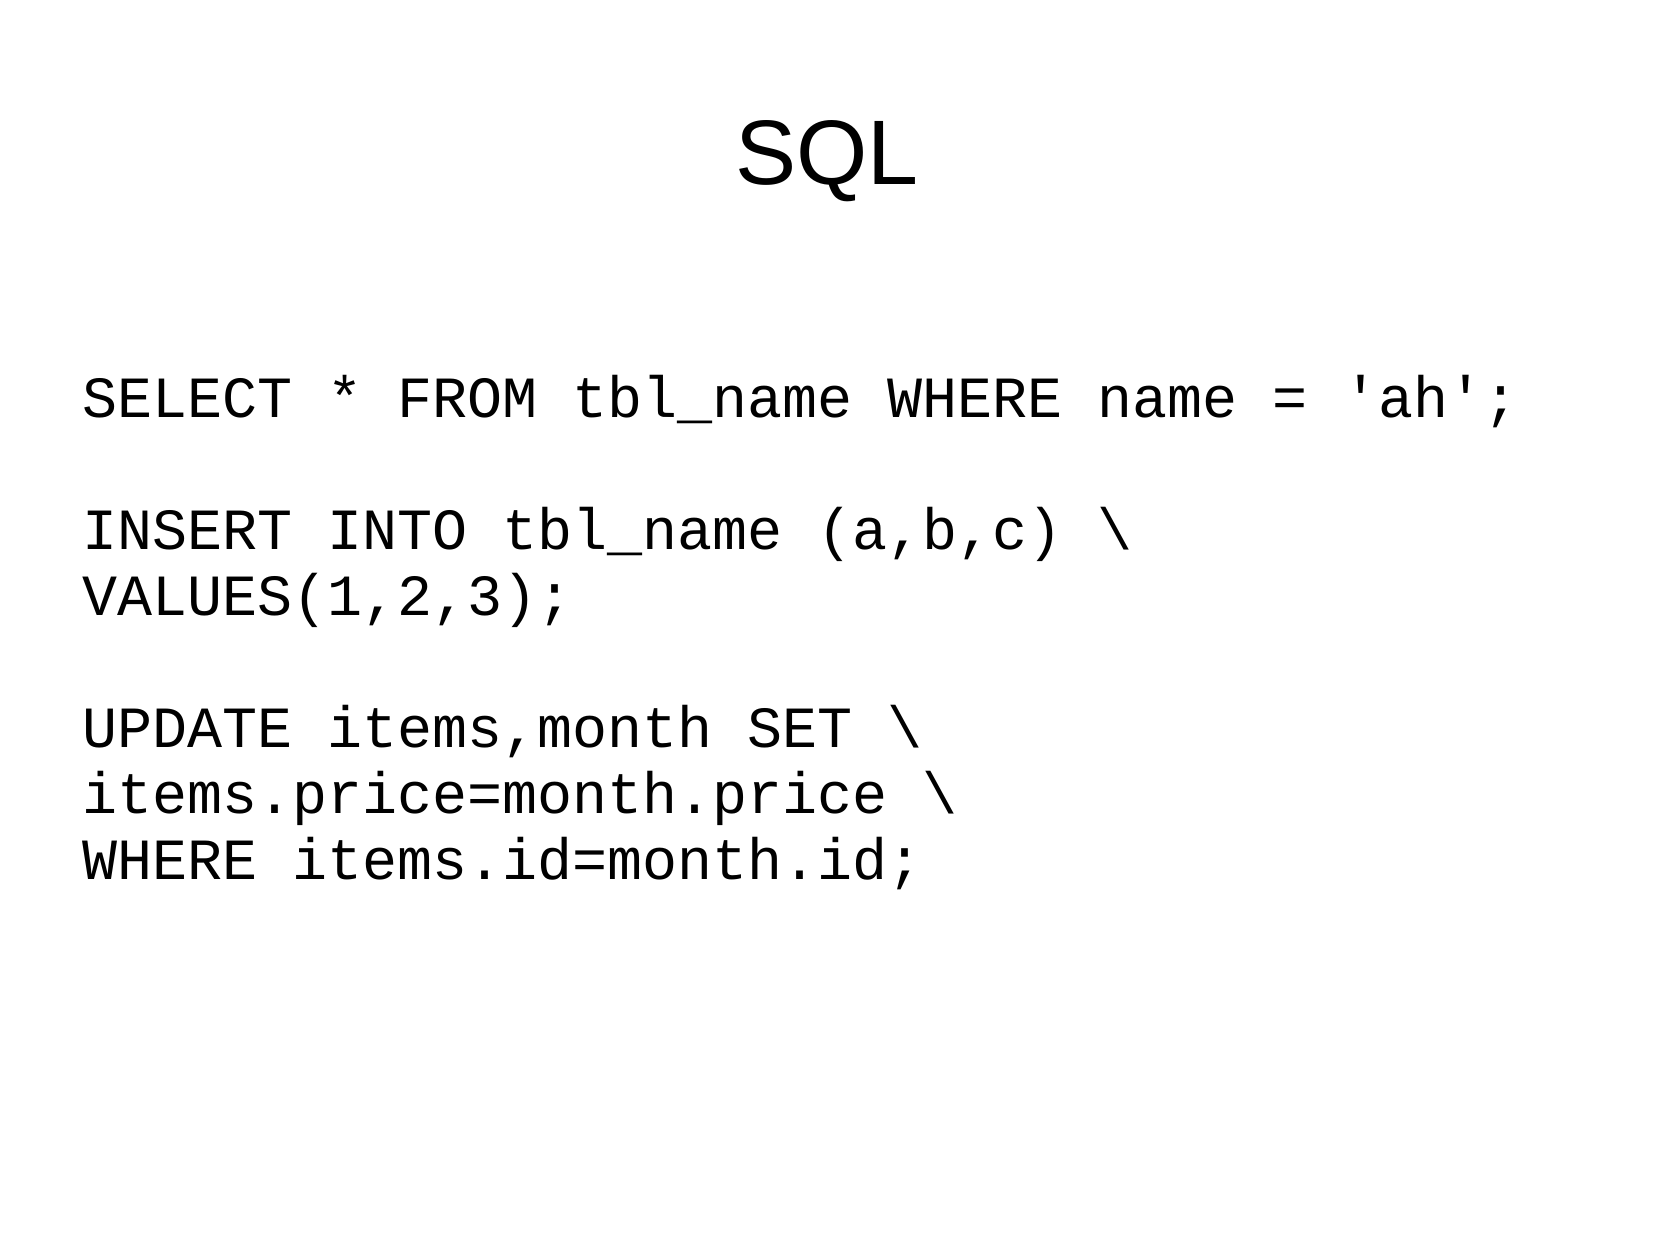

# SQL
SELECT * FROM tbl_name WHERE name = 'ah';
INSERT INTO tbl_name (a,b,c) \
VALUES(1,2,3);
UPDATE items,month SET \
items.price=month.price \
WHERE items.id=month.id;